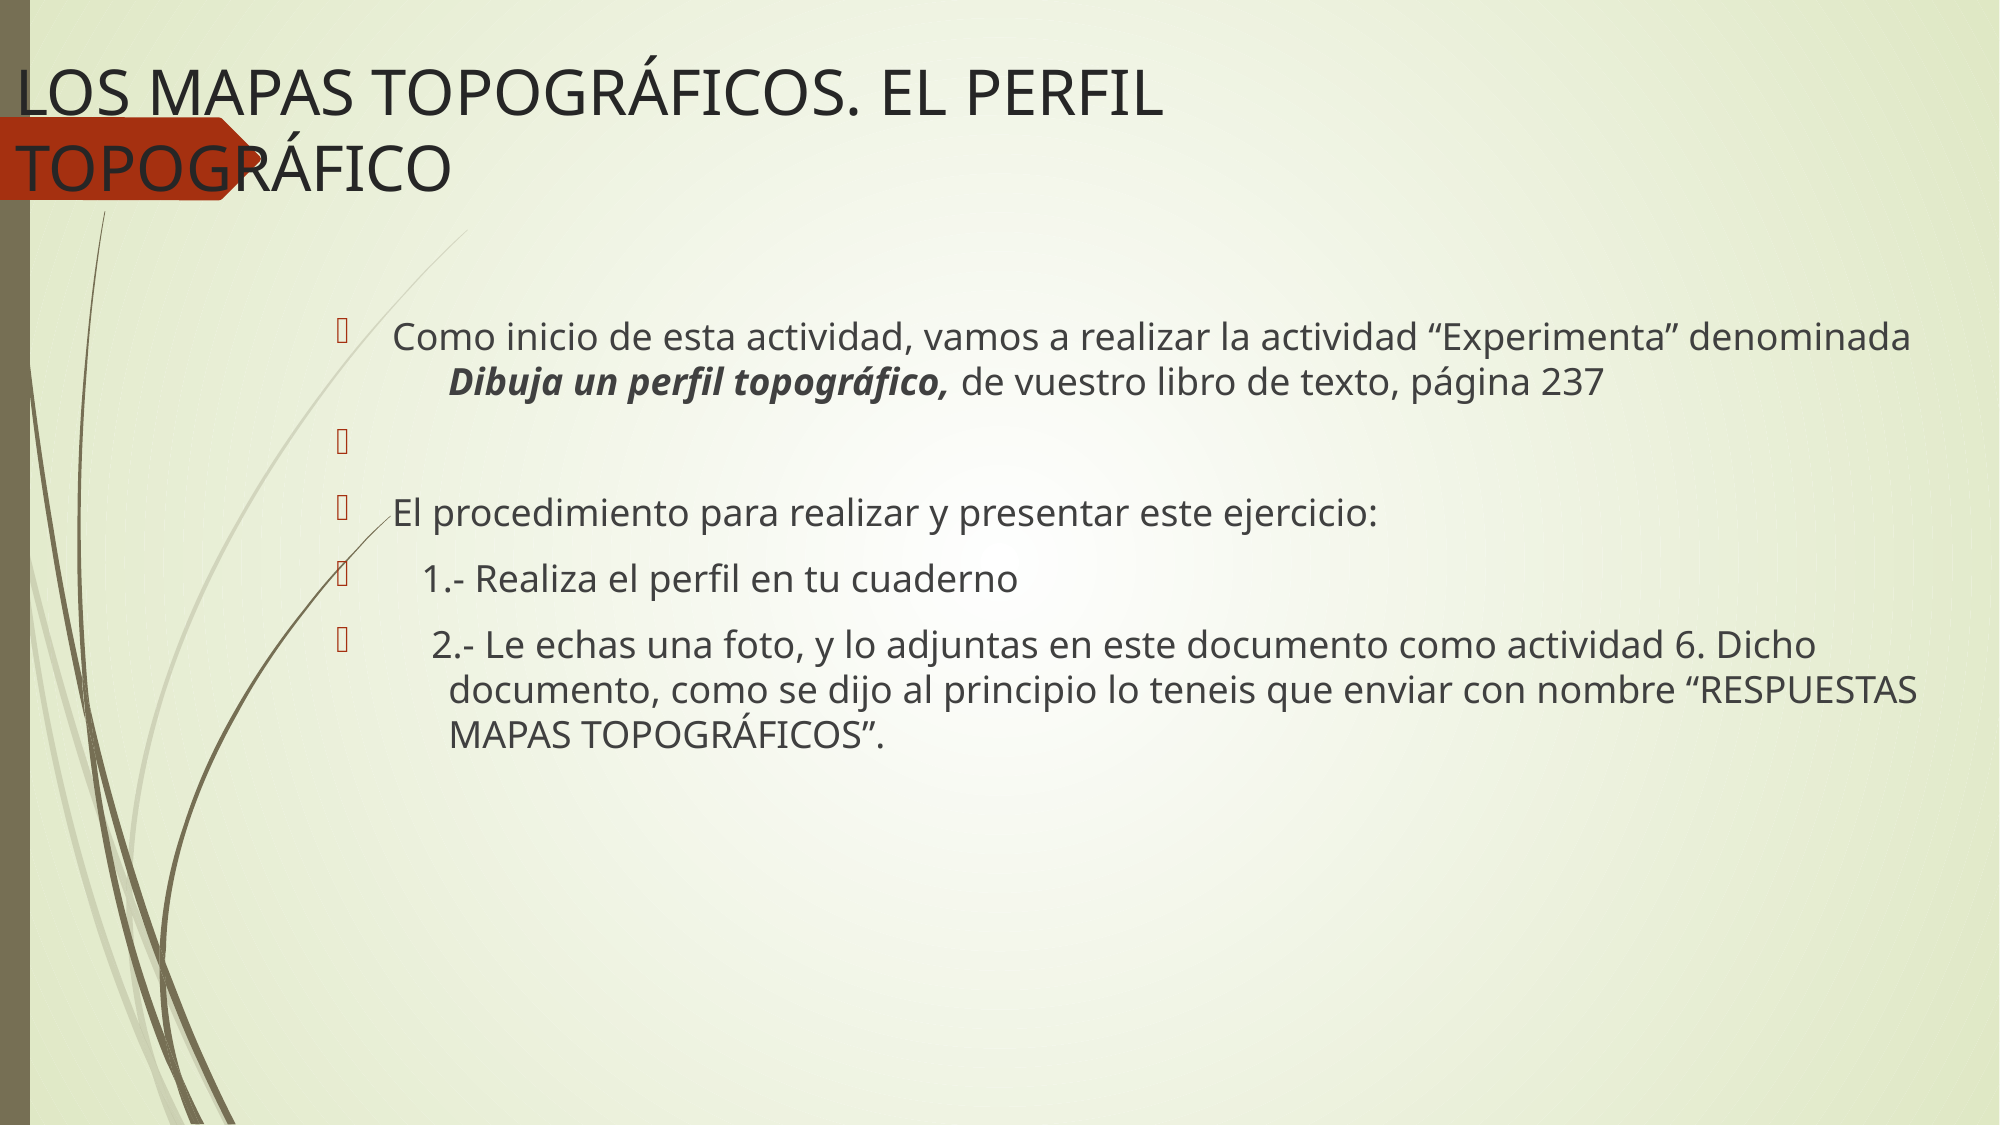

# LOS MAPAS TOPOGRÁFICOS. EL PERFIL TOPOGRÁFICO
Como inicio de esta actividad, vamos a realizar la actividad “Experimenta” denominada Dibuja un perfil topográfico, de vuestro libro de texto, página 237
El procedimiento para realizar y presentar este ejercicio:
 1.- Realiza el perfil en tu cuaderno
 2.- Le echas una foto, y lo adjuntas en este documento como actividad 6. Dicho documento, como se dijo al principio lo teneis que enviar con nombre “RESPUESTAS MAPAS TOPOGRÁFICOS”.